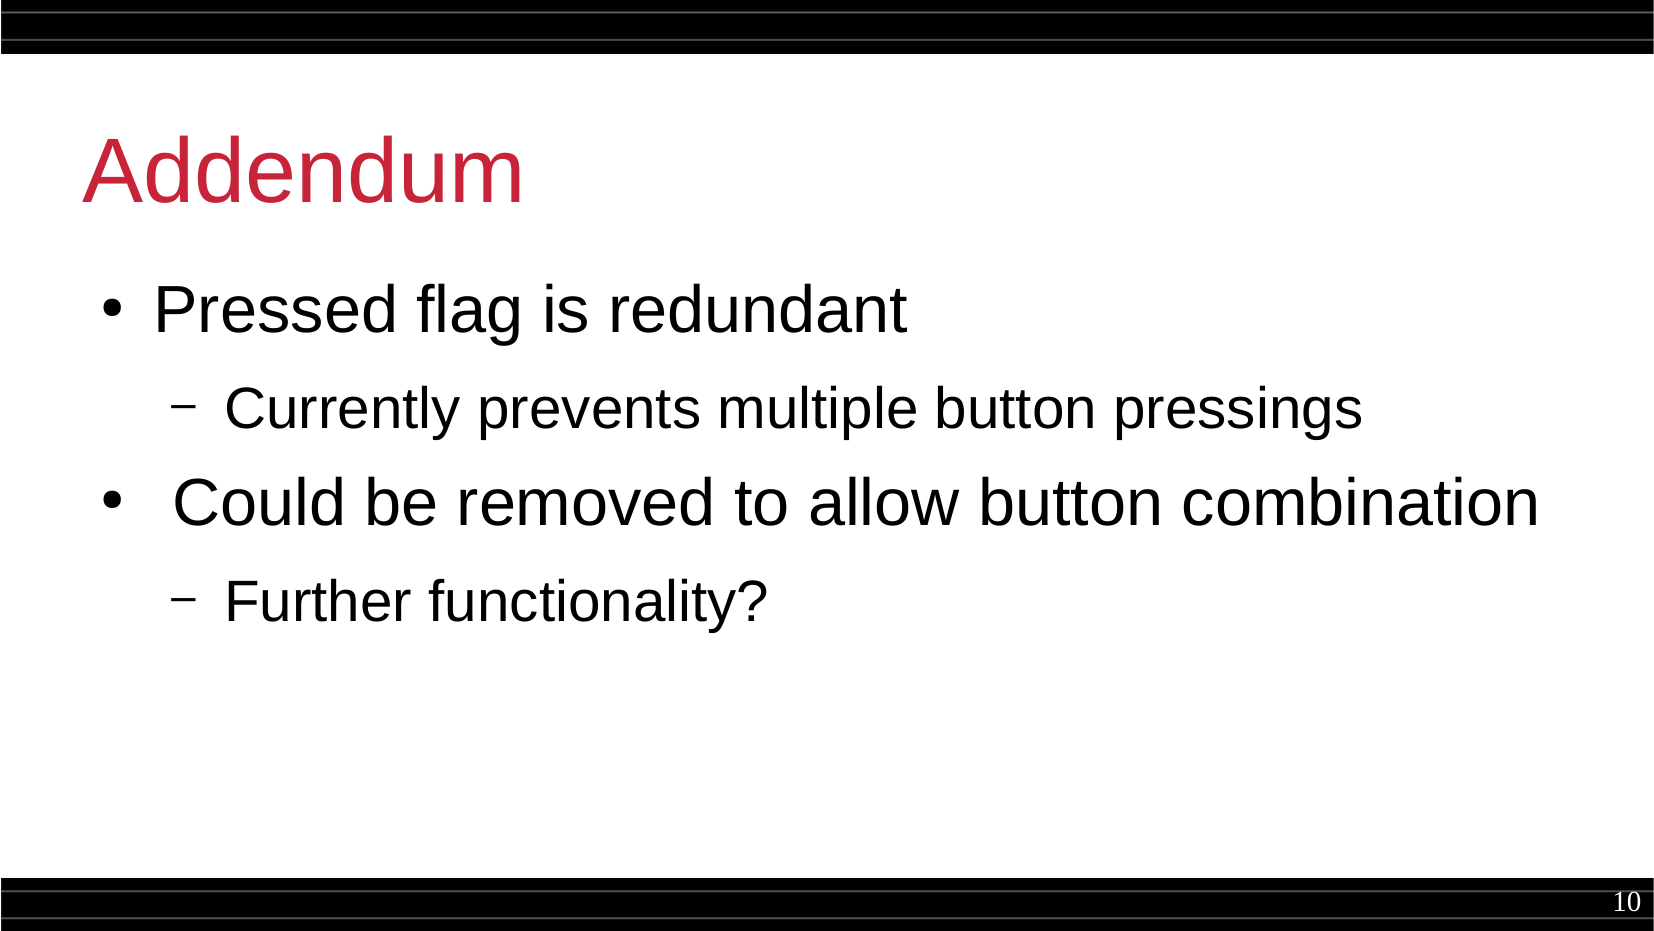

# Addendum
Pressed flag is redundant
Currently prevents multiple button pressings
 Could be removed to allow button combination
Further functionality?